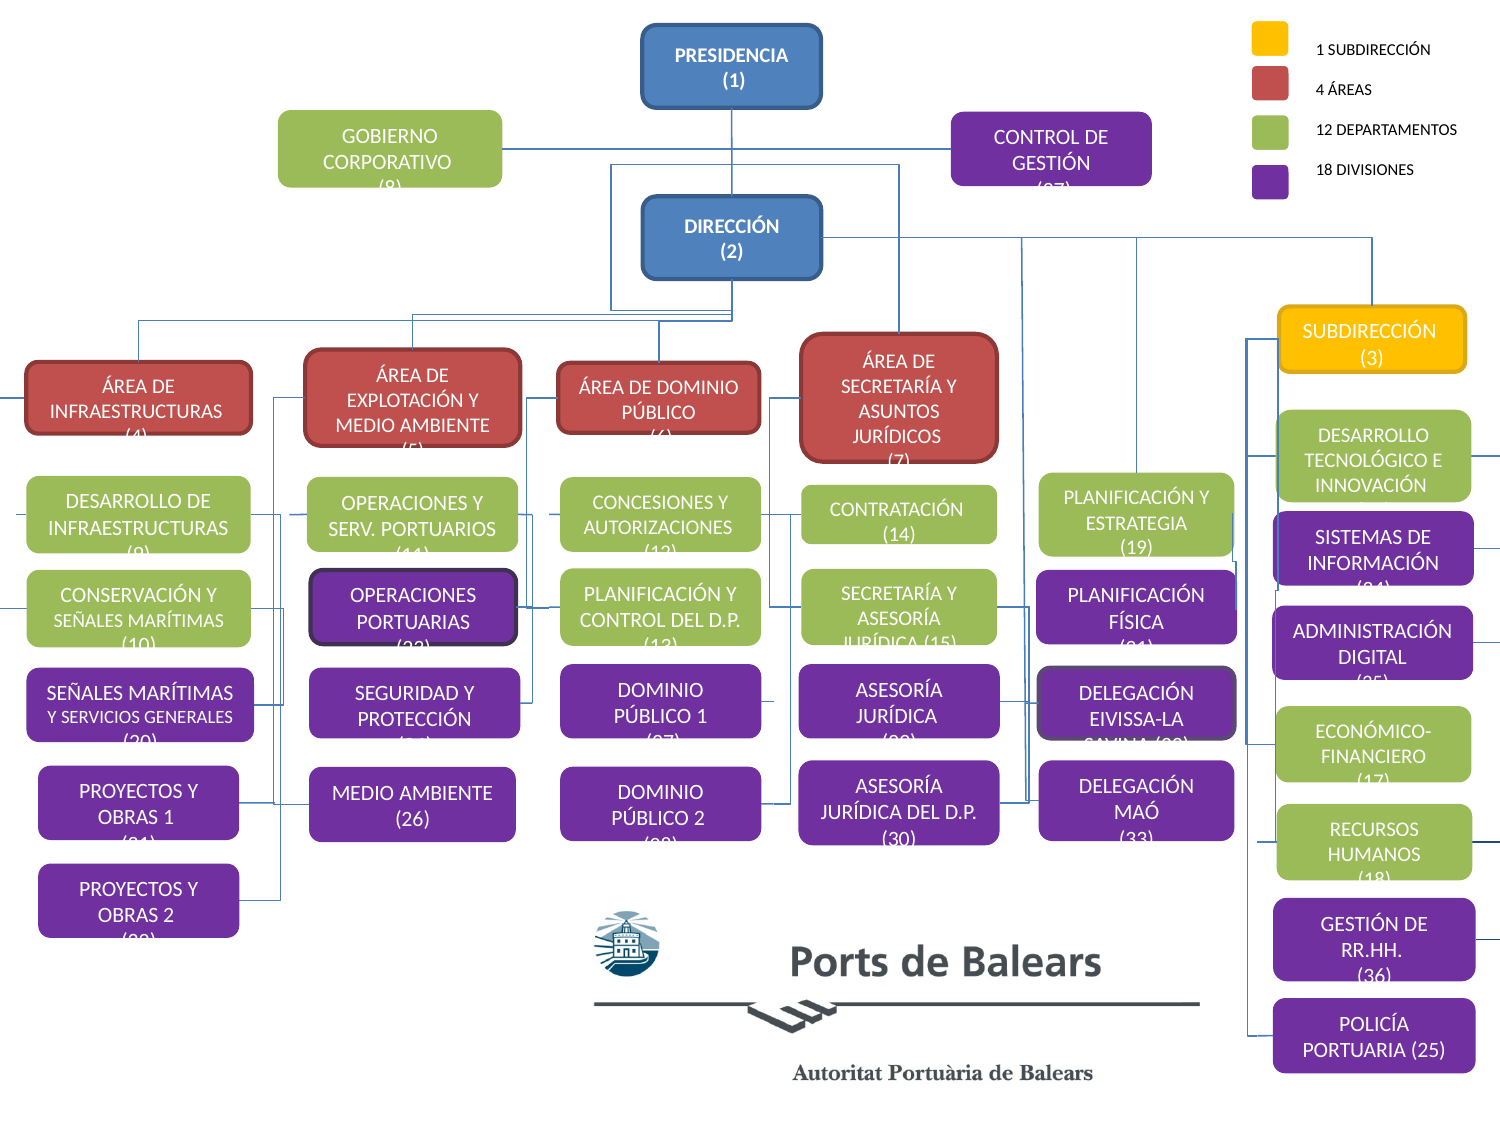

1 SUBDIRECCIÓN
4 ÁREAS
12 DEPARTAMENTOS
18 DIVISIONESR
PRESIDENCIA
 (1)
GOBIERNO CORPORATIVO
(8)
CONTROL DE GESTIÓN
 (37)
DIRECCIÓN
(2)
SUBDIRECCIÓN
(3)
ÁREA DE SECRETARÍA Y ASUNTOS JURÍDICOS
(7)
ÁREA DE EXPLOTACIÓN Y MEDIO AMBIENTE (5)
ÁREA DE INFRAESTRUCTURAS
(4)
ÁREA DE DOMINIO PÚBLICO
 (6)
DESARROLLO TECNOLÓGICO E INNOVACIÓN
(16)
PLANIFICACIÓN Y ESTRATEGIA
(19)
DESARROLLO DE INFRAESTRUCTURAS (9)
OPERACIONES Y SERV. PORTUARIOS (11)
CONCESIONES Y AUTORIZACIONES
(12)
CONTRATACIÓN
(14)
SISTEMAS DE INFORMACIÓN (34)
PLANIFICACIÓN Y CONTROL DEL D.P. (13)
SECRETARÍA Y ASESORÍA JURÍDICA (15)
CONSERVACIÓN Y SEÑALES MARÍTIMAS
(10)
OPERACIONES
PORTUARIAS
(23)
PLANIFICACIÓN FÍSICA
(31)
ADMINISTRACIÓN DIGITAL
(35)
DOMINIO PÚBLICO 1
 (27)
ASESORÍA JURÍDICA
(29)
SEÑALES MARÍTIMAS Y SERVICIOS GENERALES
(20)
SEGURIDAD Y PROTECCIÓN
(24)
DELEGACIÓN EIVISSA-LA SAVINA (32)
ECONÓMICO-FINANCIERO
(17)
ASESORÍA JURÍDICA DEL D.P.
(30)
DELEGACIÓN MAÓ
(33)
PROYECTOS Y OBRAS 1
(21)
DOMINIO PÚBLICO 2
(28)
MEDIO AMBIENTE
(26)
RECURSOS HUMANOS
(18)
PROYECTOS Y OBRAS 2
(22)
GESTIÓN DE RR.HH.
(36)
POLICÍA PORTUARIA (25)